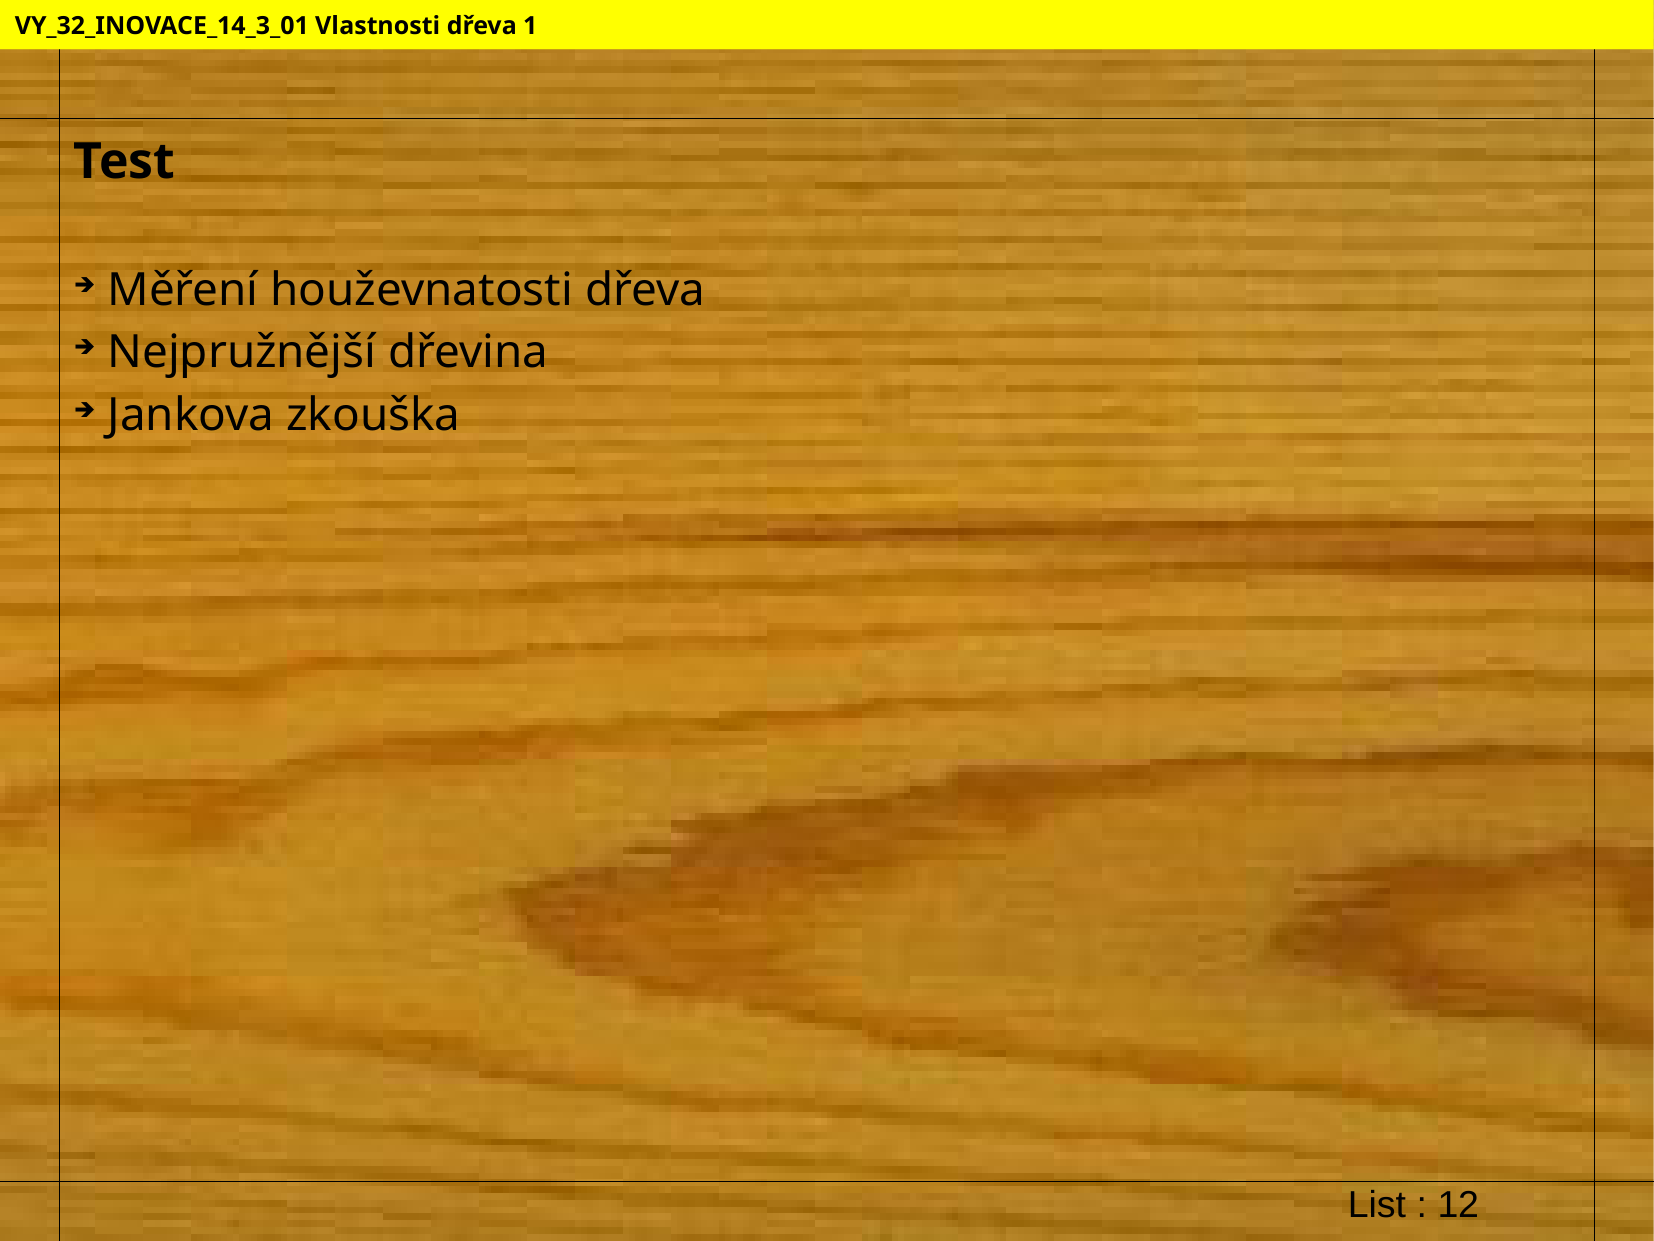

VY_32_INOVACE_14_3_01 Vlastnosti dřeva 1
VY_32_INOVACE_14_3_01 Vlastnosti dřeva 1
Test
 Měření houževnatosti dřeva
 Nejpružnější dřevina
 Jankova zkouška
List :